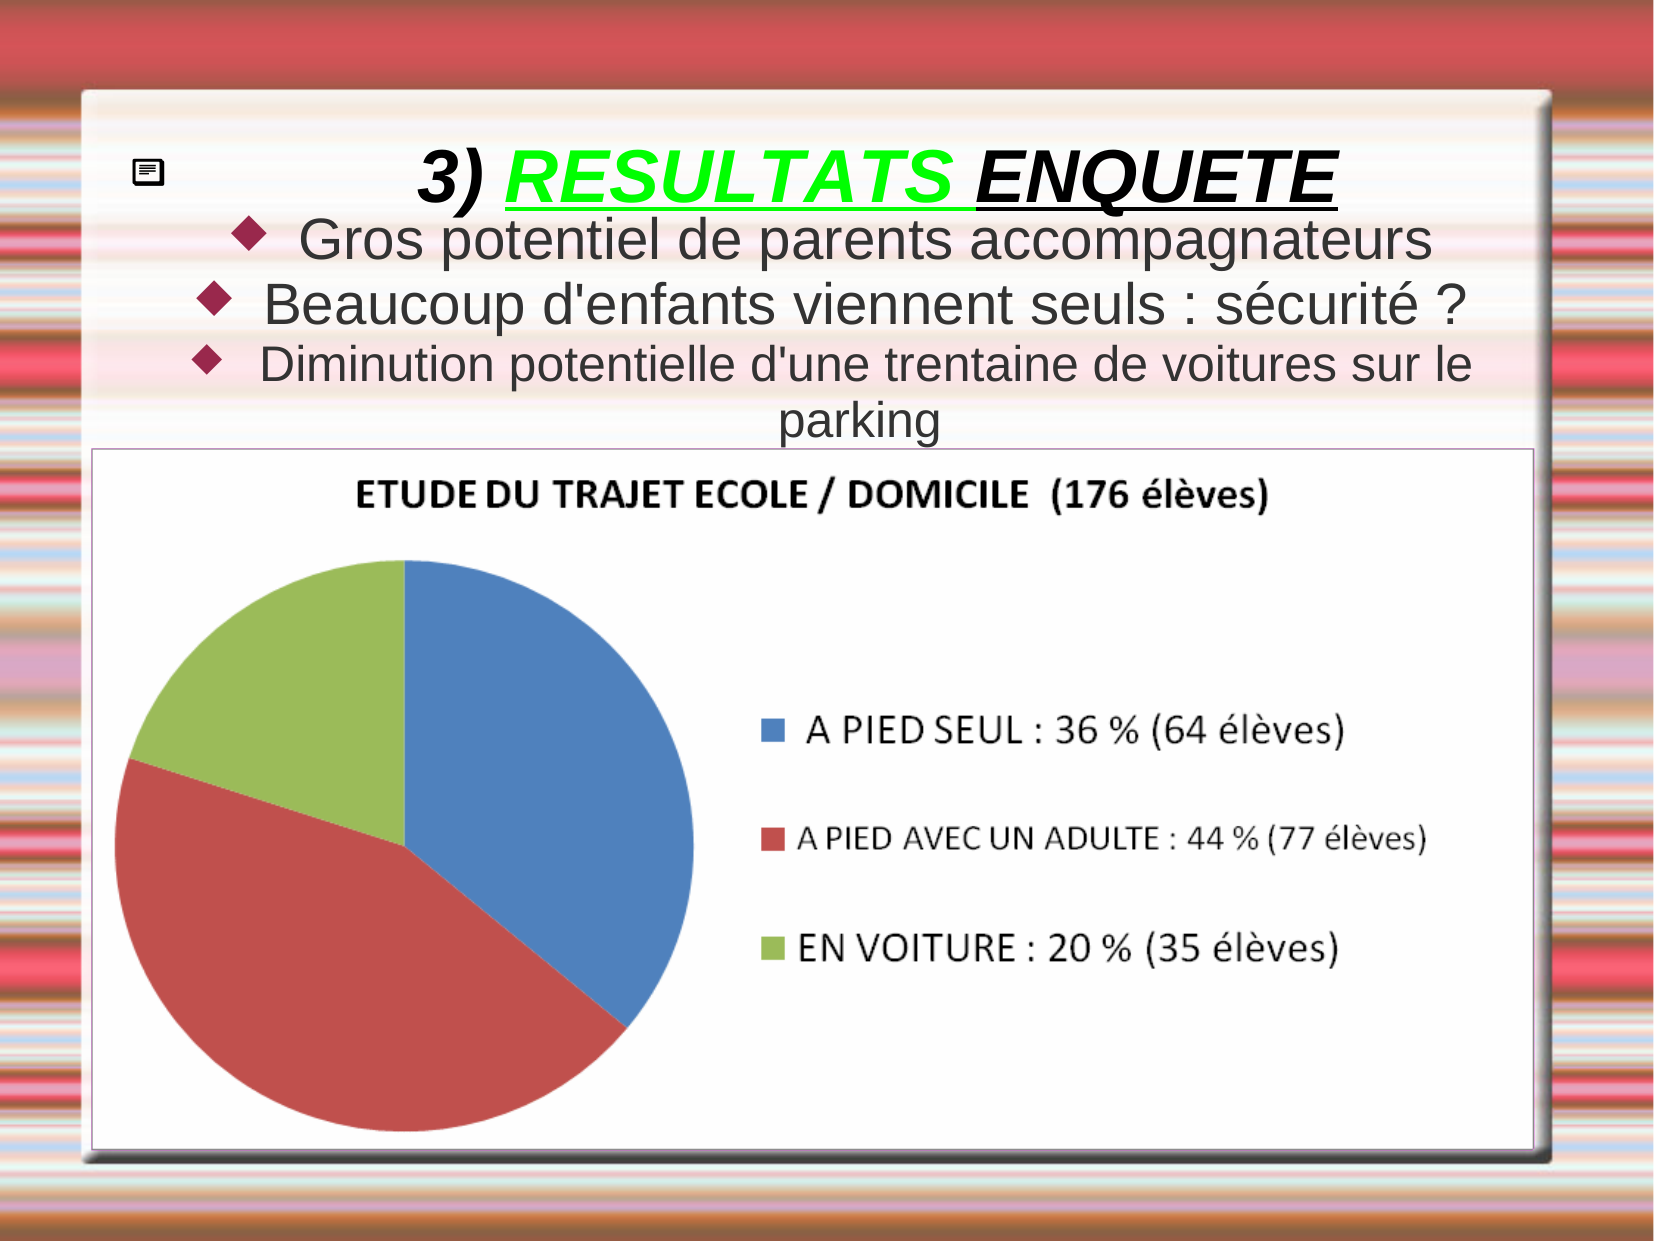

# 3) RESULTATS ENQUETE
Gros potentiel de parents accompagnateurs
Beaucoup d'enfants viennent seuls : sécurité ?
Diminution potentielle d'une trentaine de voitures sur le parking